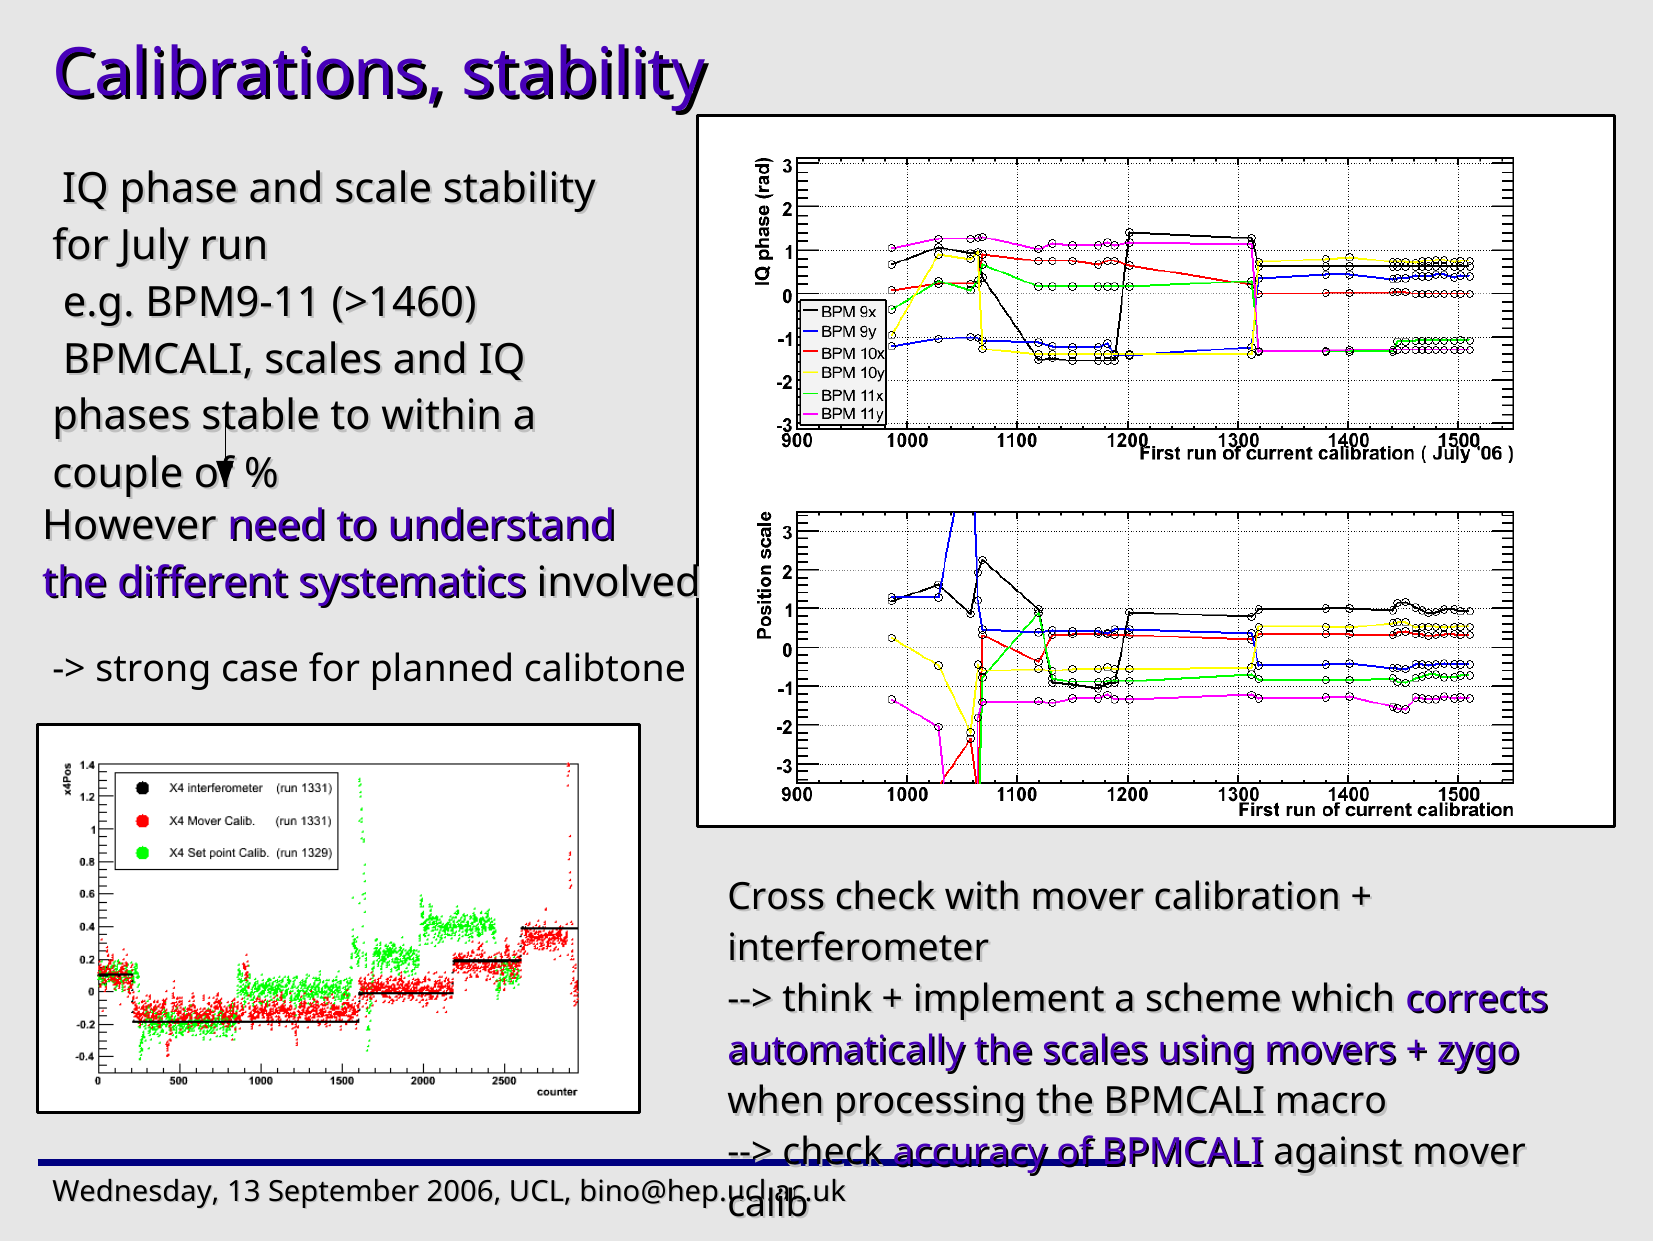

Calibrations, stability
 IQ phase and scale stability for July run
 e.g. BPM9-11 (>1460)
 BPMCALI, scales and IQ phases stable to within a couple of %
However need to understand
the different systematics involved
-> strong case for planned calibtone
Cross check with mover calibration + interferometer
--> think + implement a scheme which corrects automatically the scales using movers + zygo when processing the BPMCALI macro
--> check accuracy of BPMCALI against mover calib
Wednesday, 13 September 2006, UCL, bino@hep.ucl.ac.uk